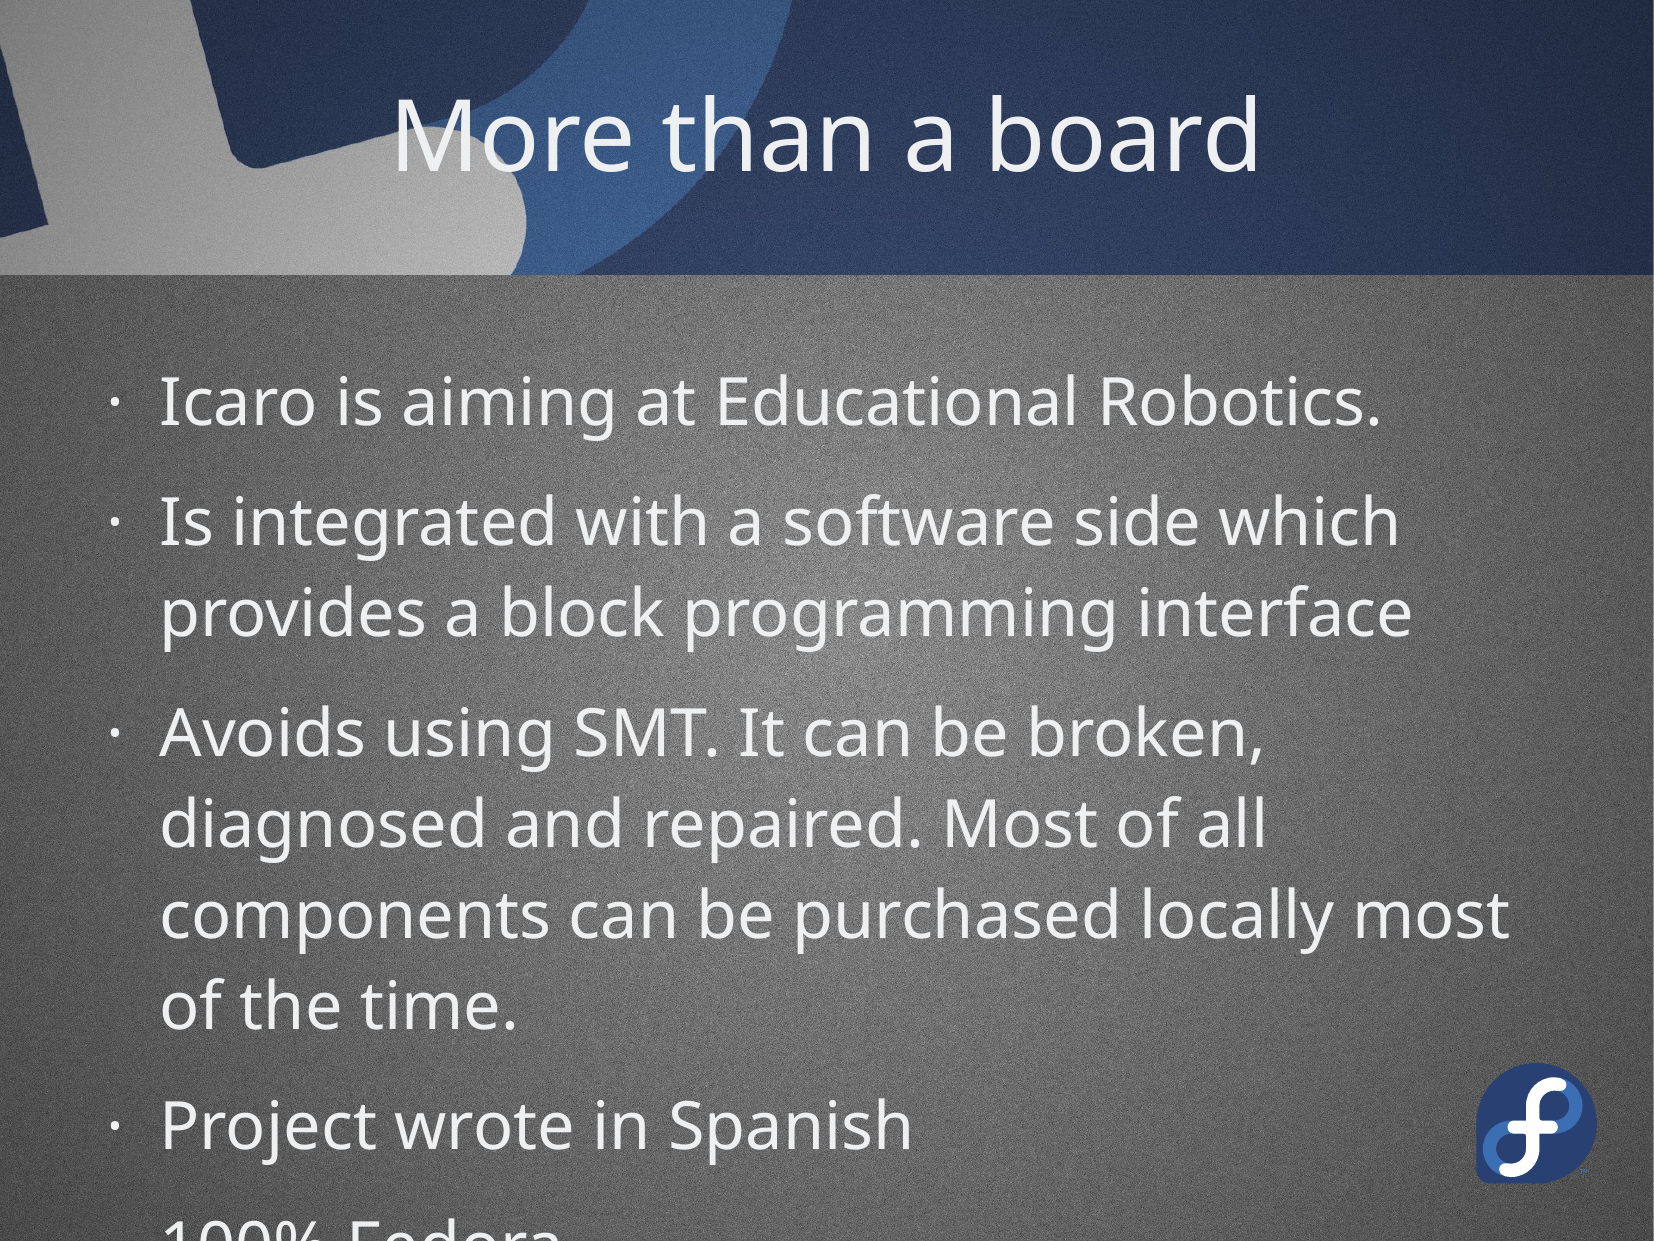

# More than a board
Icaro is aiming at Educational Robotics.
Is integrated with a software side which provides a block programming interface
Avoids using SMT. It can be broken, diagnosed and repaired. Most of all components can be purchased locally most of the time.
Project wrote in Spanish
100% Fedora